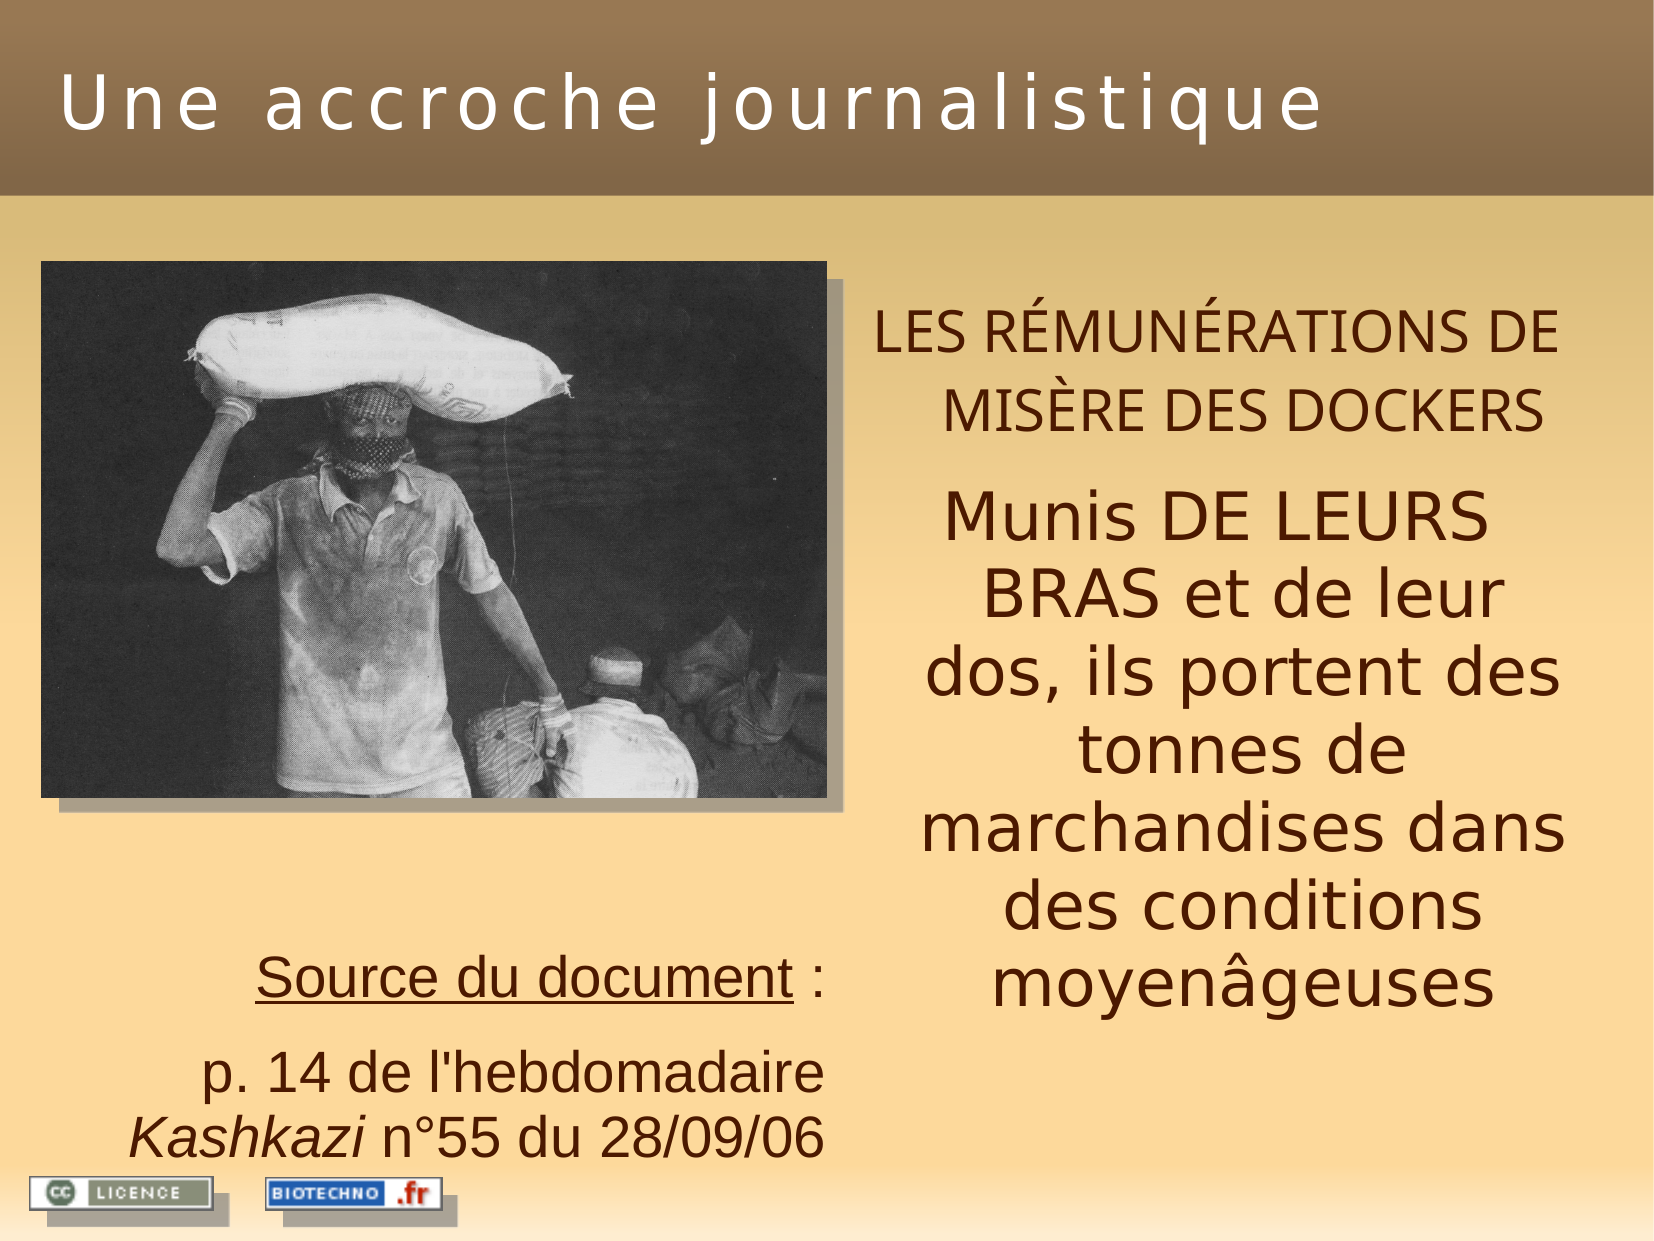

# Une accroche journalistique
LES RÉMUNÉRATIONS DE MISÈRE DES DOCKERS
Munis DE LEURS BRAS et de leur dos, ils portent des tonnes de marchandises dans des conditions moyenâgeuses
Source du document :
p. 14 de l'hebdomadaire Kashkazi n°55 du 28/09/06